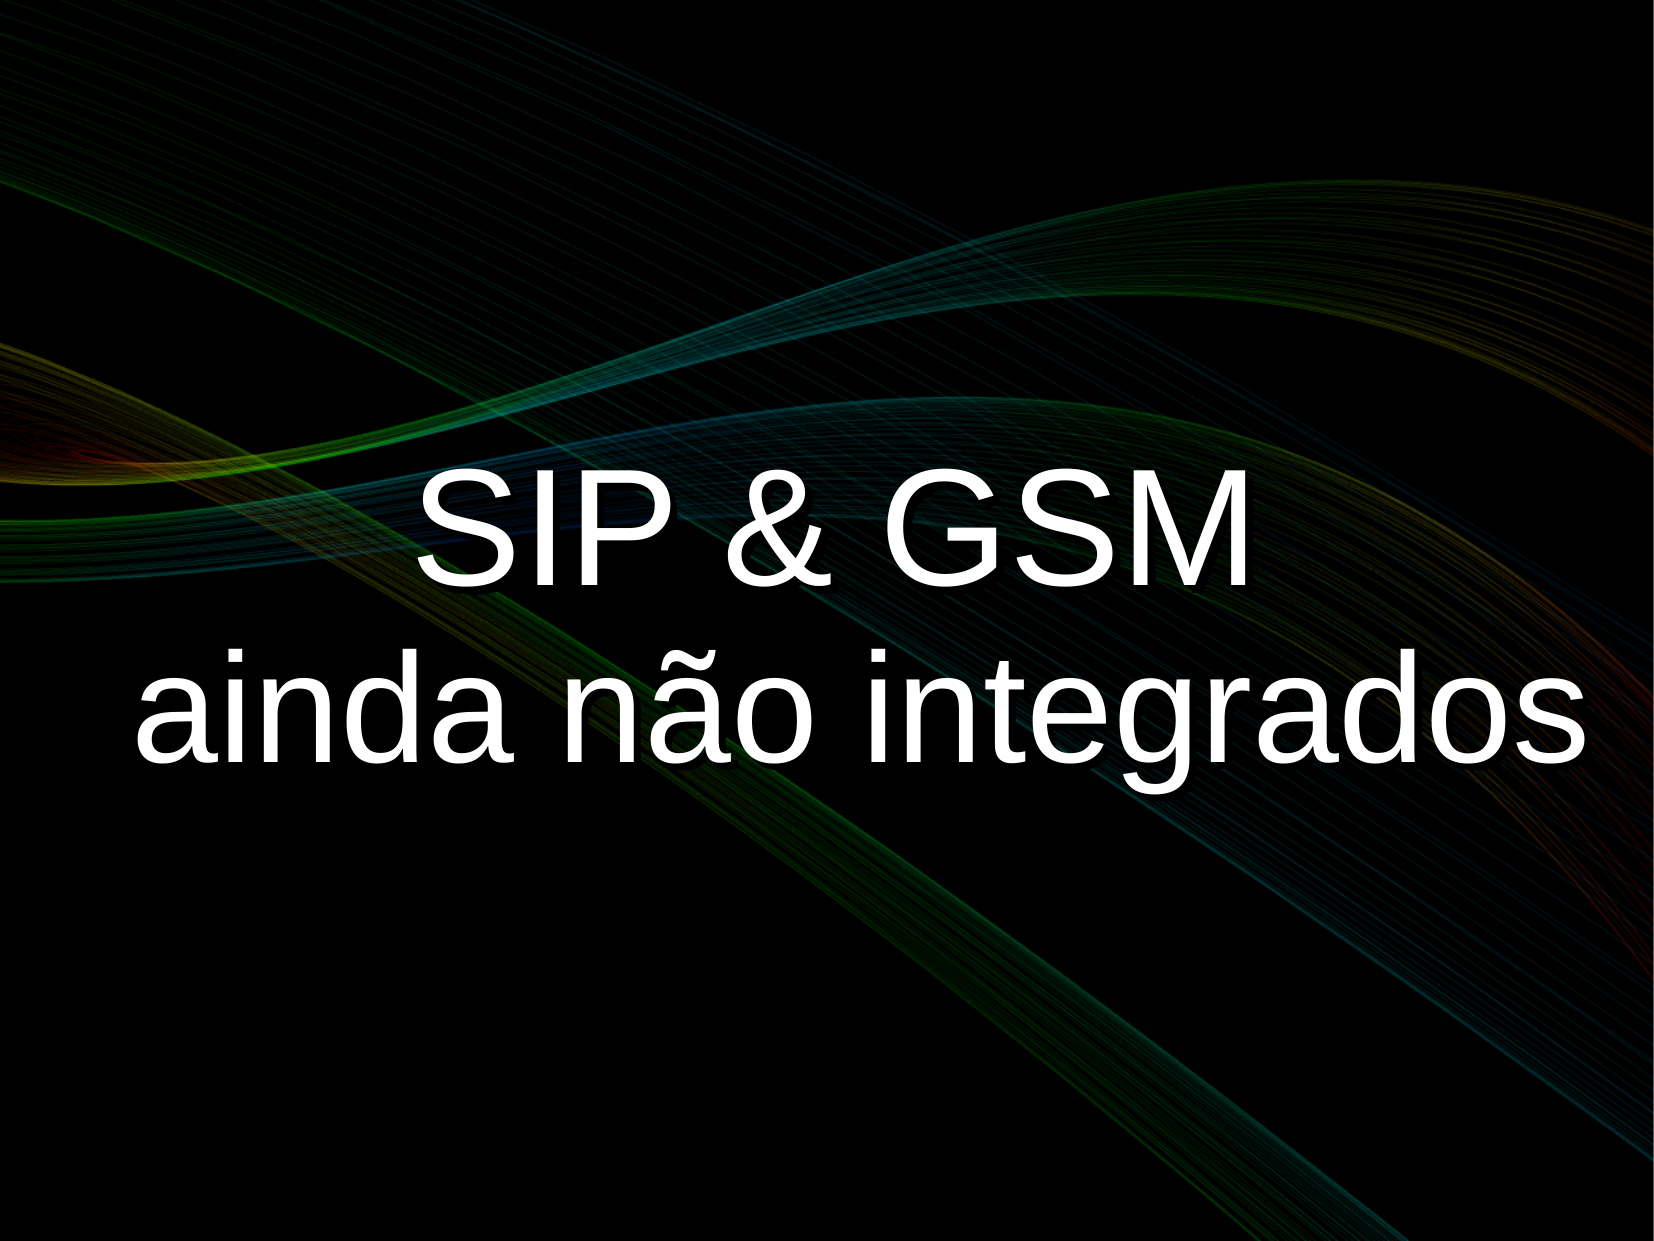

# SIP & GSM ainda não integrados